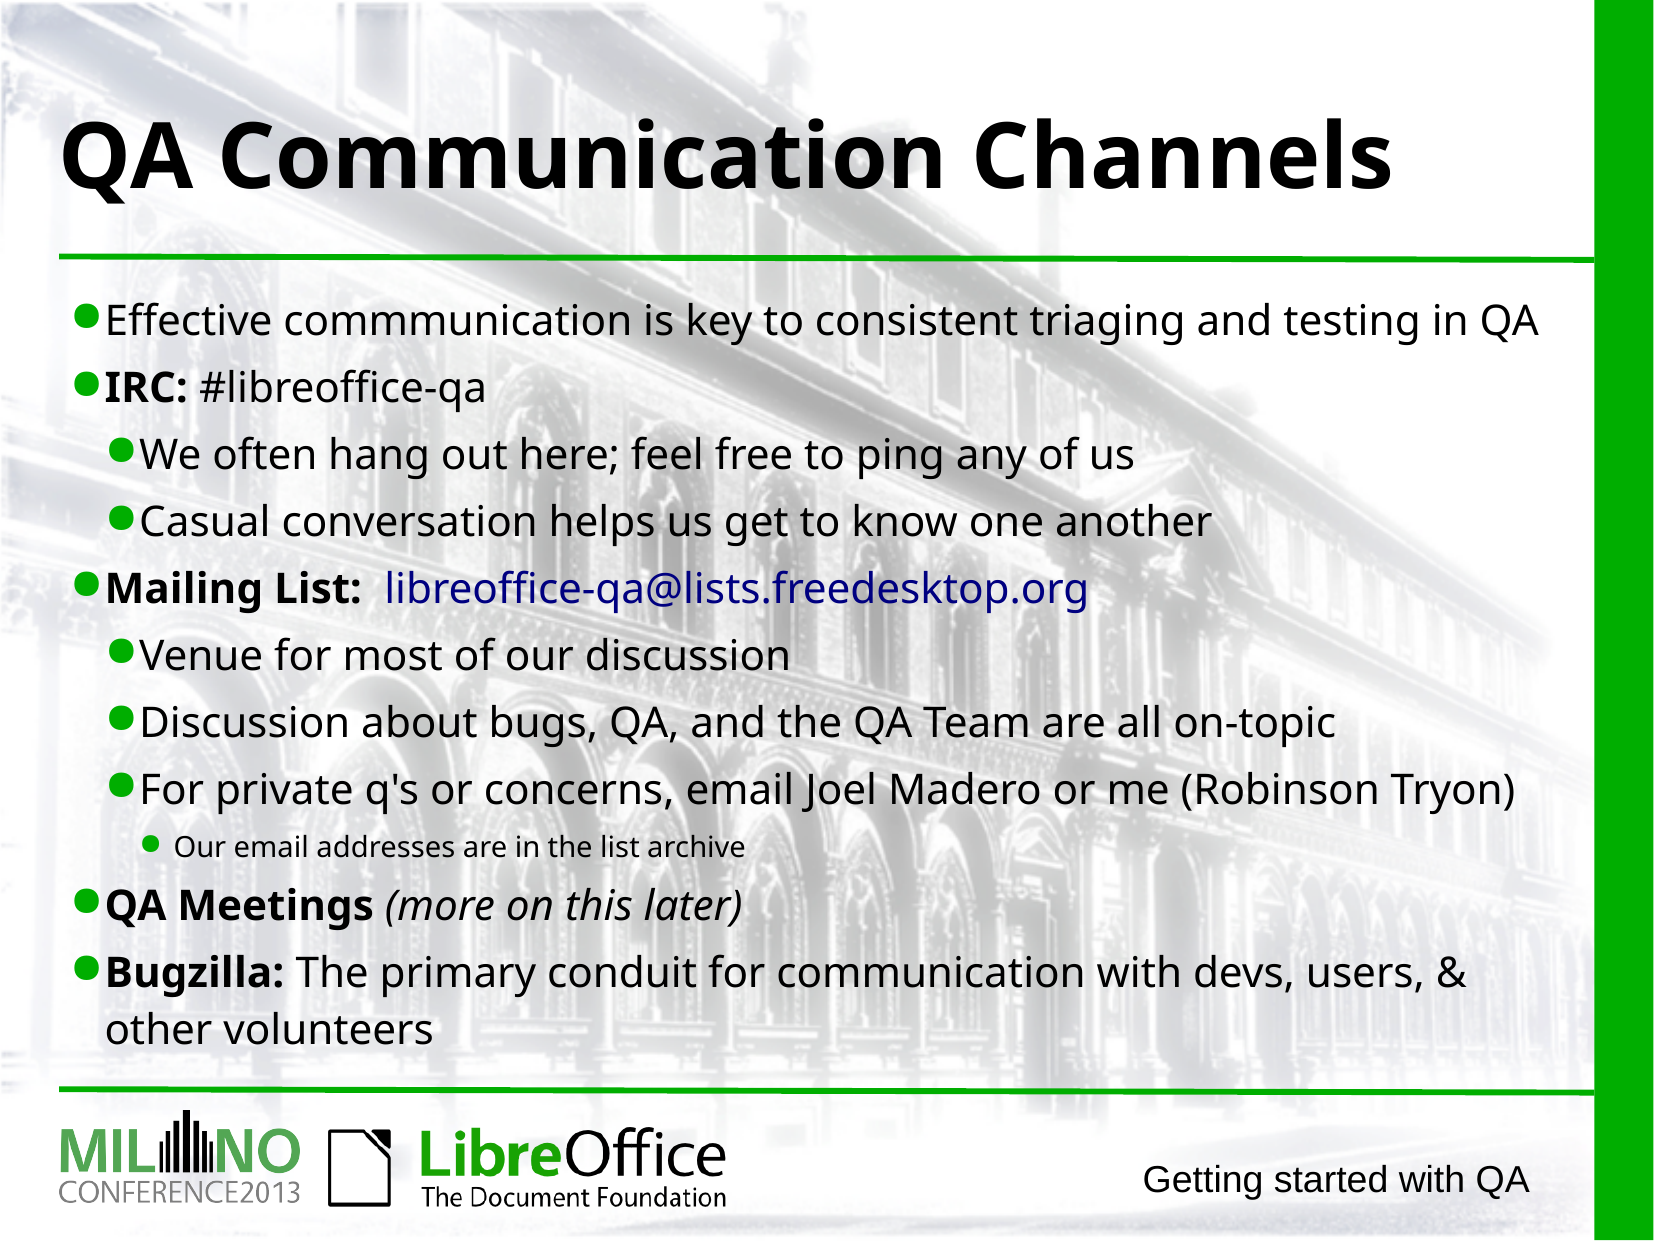

# QA Communication Channels
Effective commmunication is key to consistent triaging and testing in QA
IRC: #libreoffice-qa
We often hang out here; feel free to ping any of us
Casual conversation helps us get to know one another
Mailing List: libreoffice-qa@lists.freedesktop.org
Venue for most of our discussion
Discussion about bugs, QA, and the QA Team are all on-topic
For private q's or concerns, email Joel Madero or me (Robinson Tryon)
Our email addresses are in the list archive
QA Meetings (more on this later)
Bugzilla: The primary conduit for communication with devs, users, & other volunteers